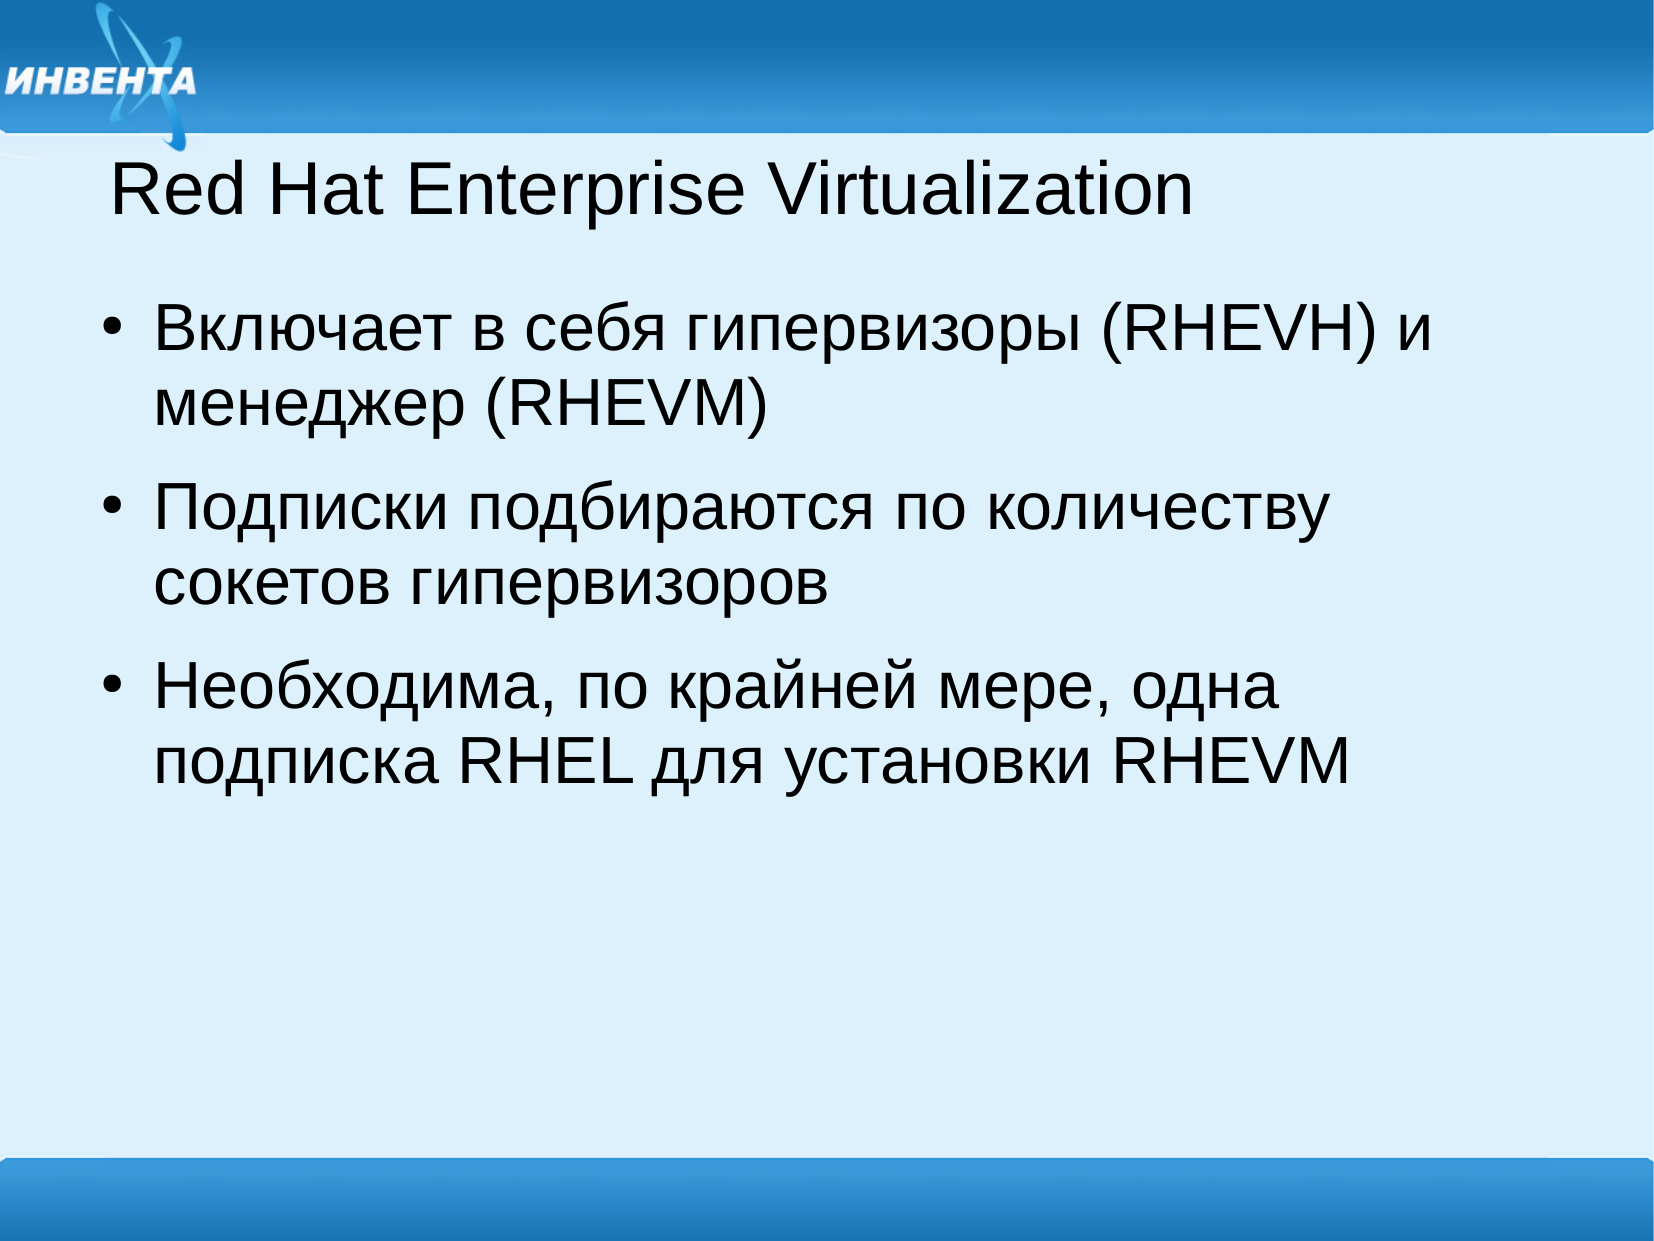

# Red Hat Enterprise Virtualization
Включает в себя гипервизоры (RHEVH) и менеджер (RHEVM)
Подписки подбираются по количеству сокетов гипервизоров
Необходима, по крайней мере, одна подписка RHEL для установки RHEVM